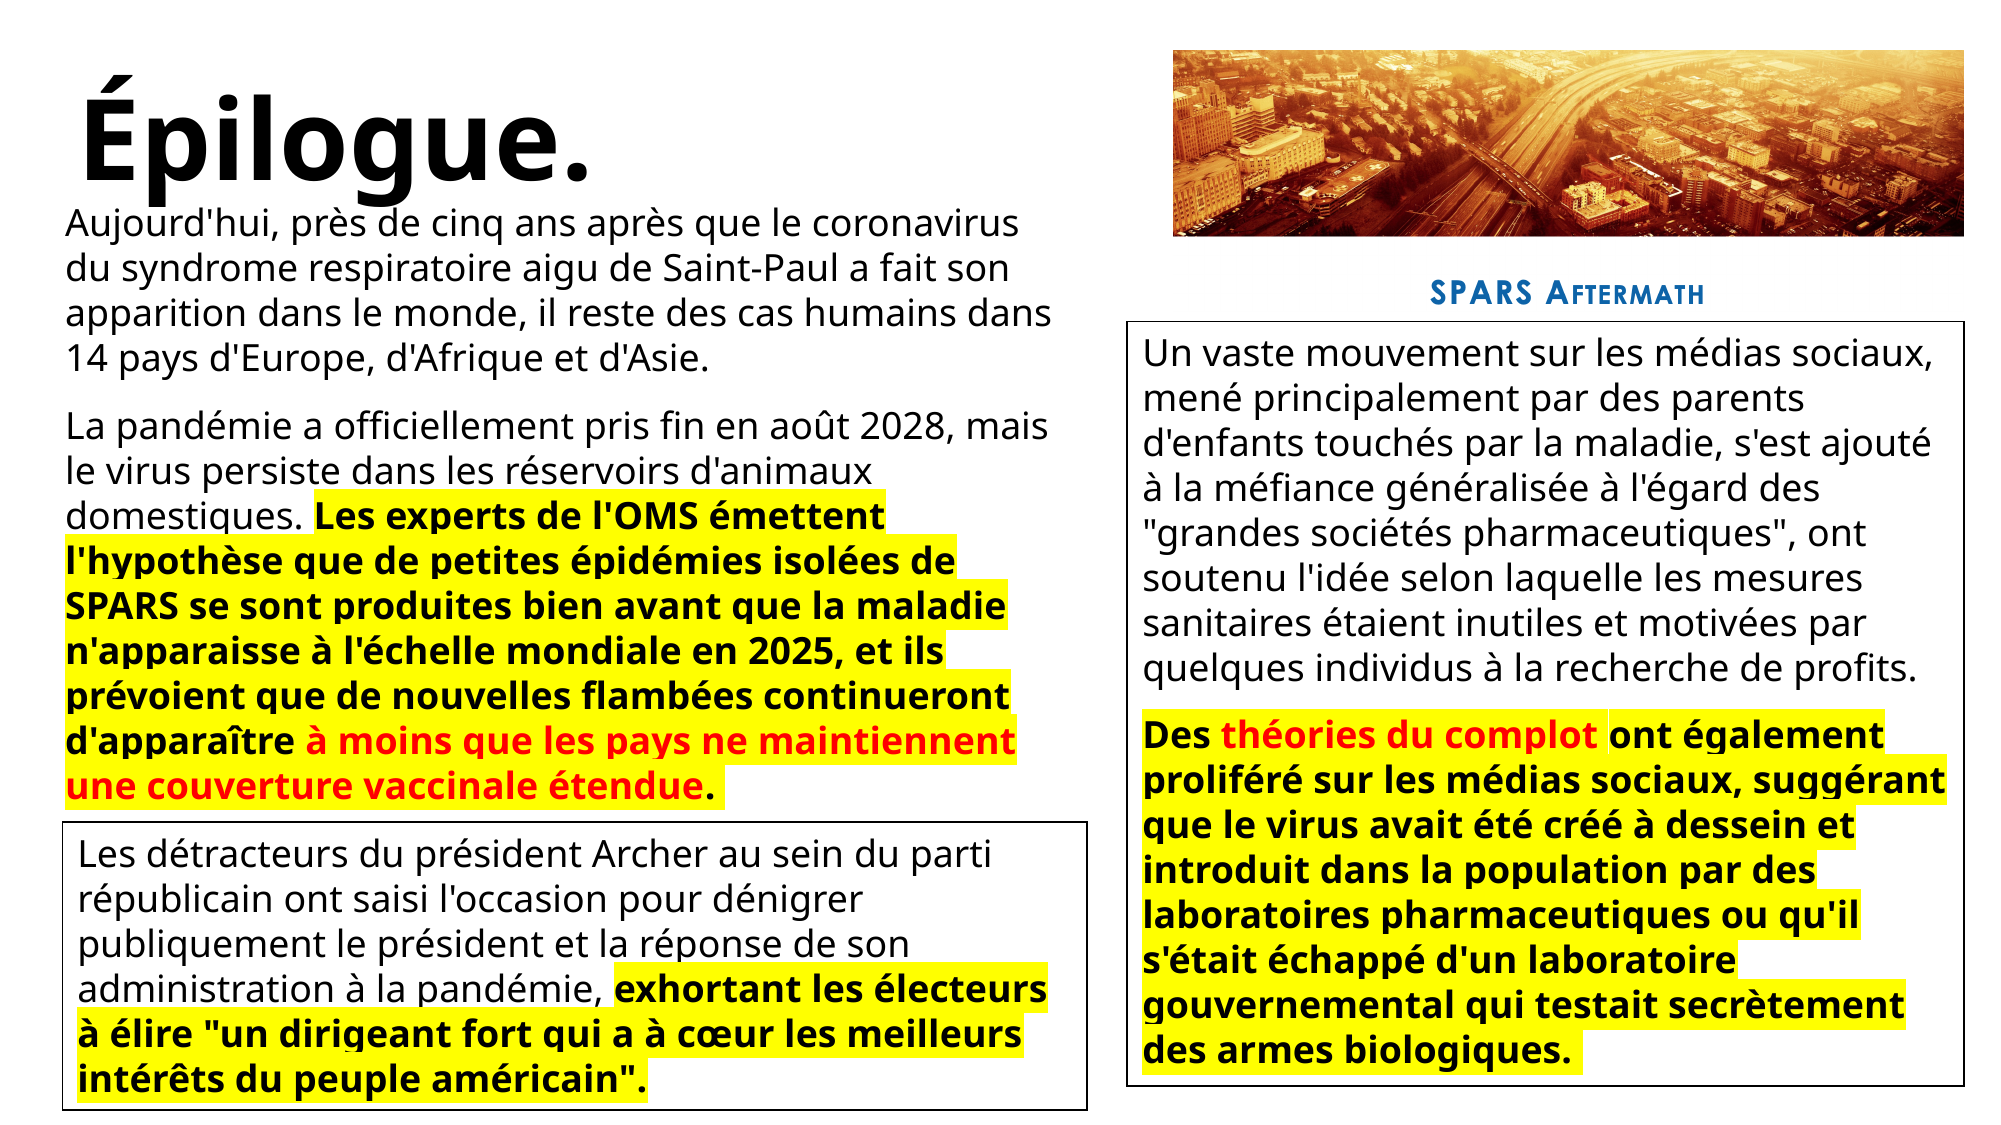

Épilogue.
Aujourd'hui, près de cinq ans après que le coronavirus du syndrome respiratoire aigu de Saint-Paul a fait son apparition dans le monde, il reste des cas humains dans 14 pays d'Europe, d'Afrique et d'Asie.
La pandémie a officiellement pris fin en août 2028, mais le virus persiste dans les réservoirs d'animaux domestiques. Les experts de l'OMS émettent l'hypothèse que de petites épidémies isolées de SPARS se sont produites bien avant que la maladie n'apparaisse à l'échelle mondiale en 2025, et ils prévoient que de nouvelles flambées continueront d'apparaître à moins que les pays ne maintiennent une couverture vaccinale étendue.
Un vaste mouvement sur les médias sociaux, mené principalement par des parents d'enfants touchés par la maladie, s'est ajouté à la méfiance généralisée à l'égard des "grandes sociétés pharmaceutiques", ont soutenu l'idée selon laquelle les mesures sanitaires étaient inutiles et motivées par quelques individus à la recherche de profits.
Des théories du complot ont également proliféré sur les médias sociaux, suggérant que le virus avait été créé à dessein et introduit dans la population par des laboratoires pharmaceutiques ou qu'il s'était échappé d'un laboratoire gouvernemental qui testait secrètement des armes biologiques.
Les détracteurs du président Archer au sein du parti républicain ont saisi l'occasion pour dénigrer publiquement le président et la réponse de son administration à la pandémie, exhortant les électeurs à élire "un dirigeant fort qui a à cœur les meilleurs intérêts du peuple américain".